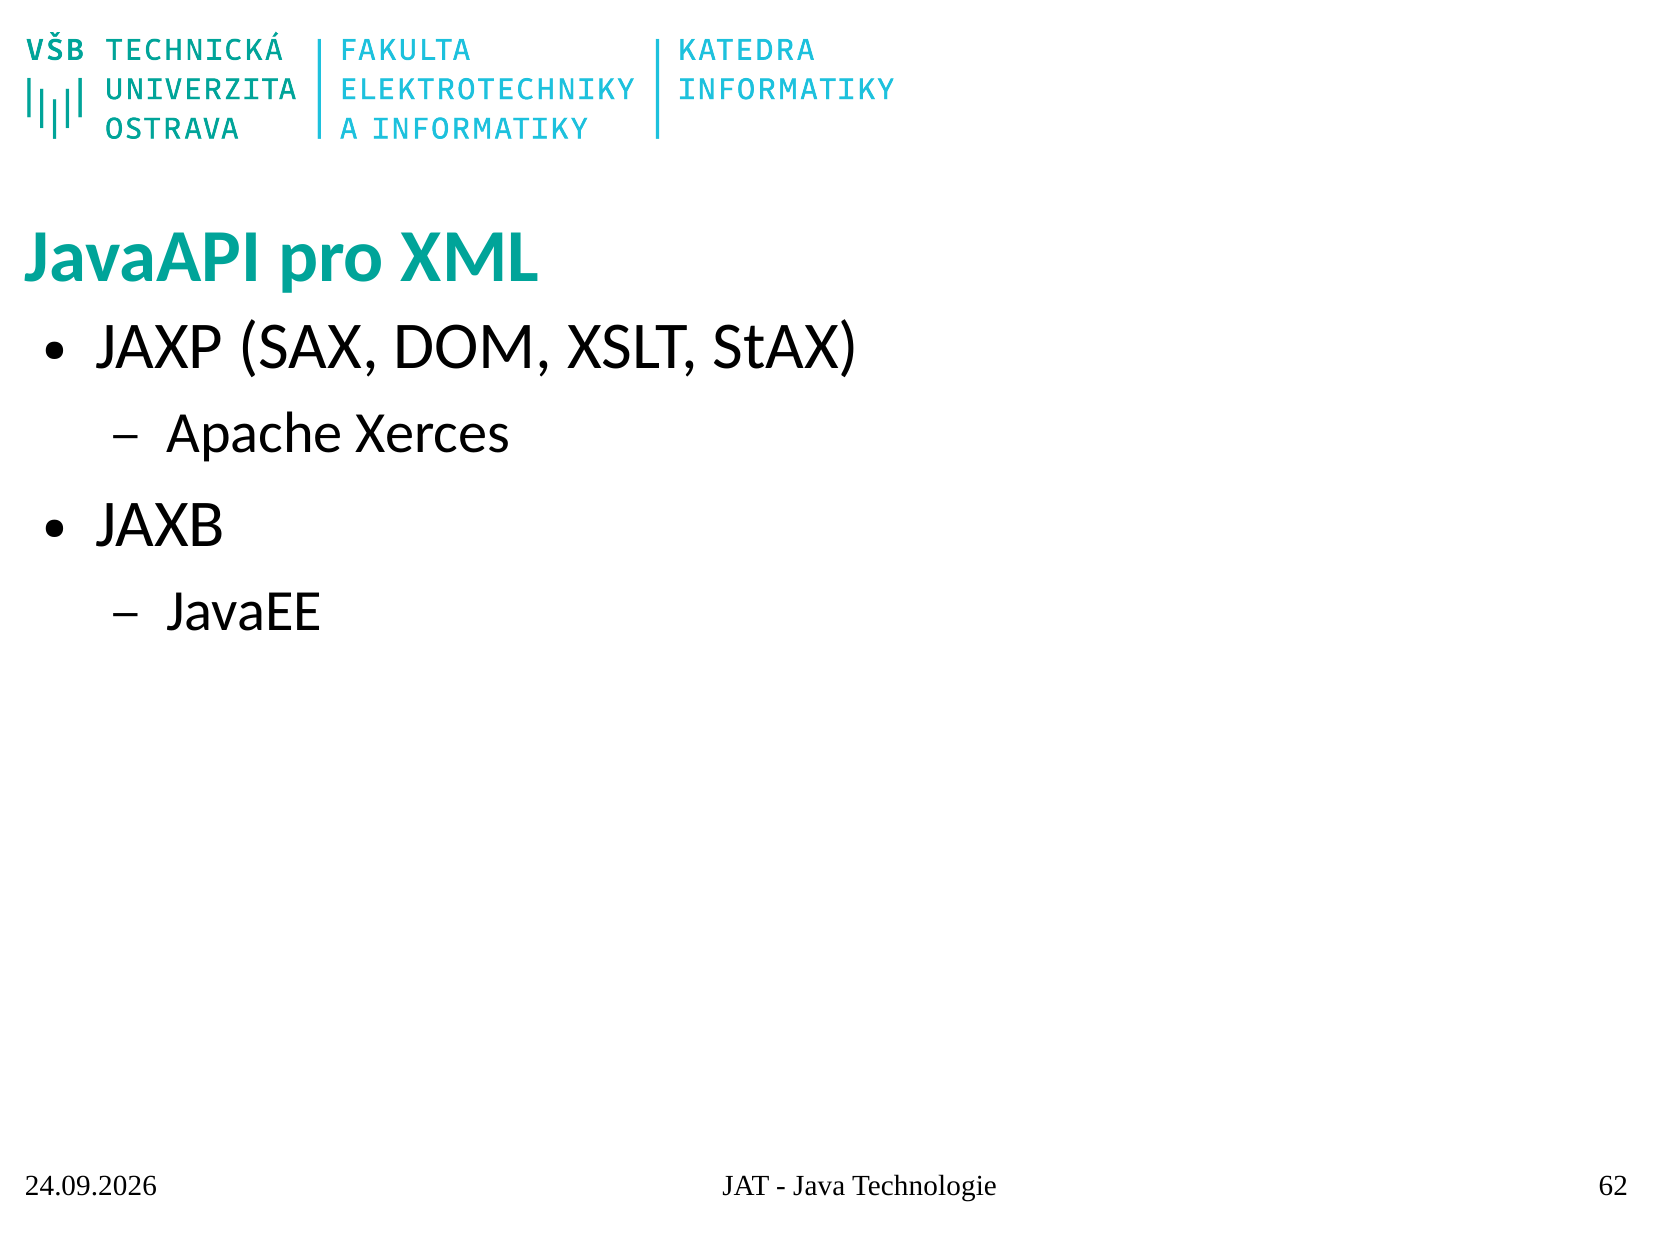

JavaAPI pro XML
# JAXP (SAX, DOM, XSLT, StAX)
Apache Xerces
JAXB
JavaEE
JAT - Java Technologie
62